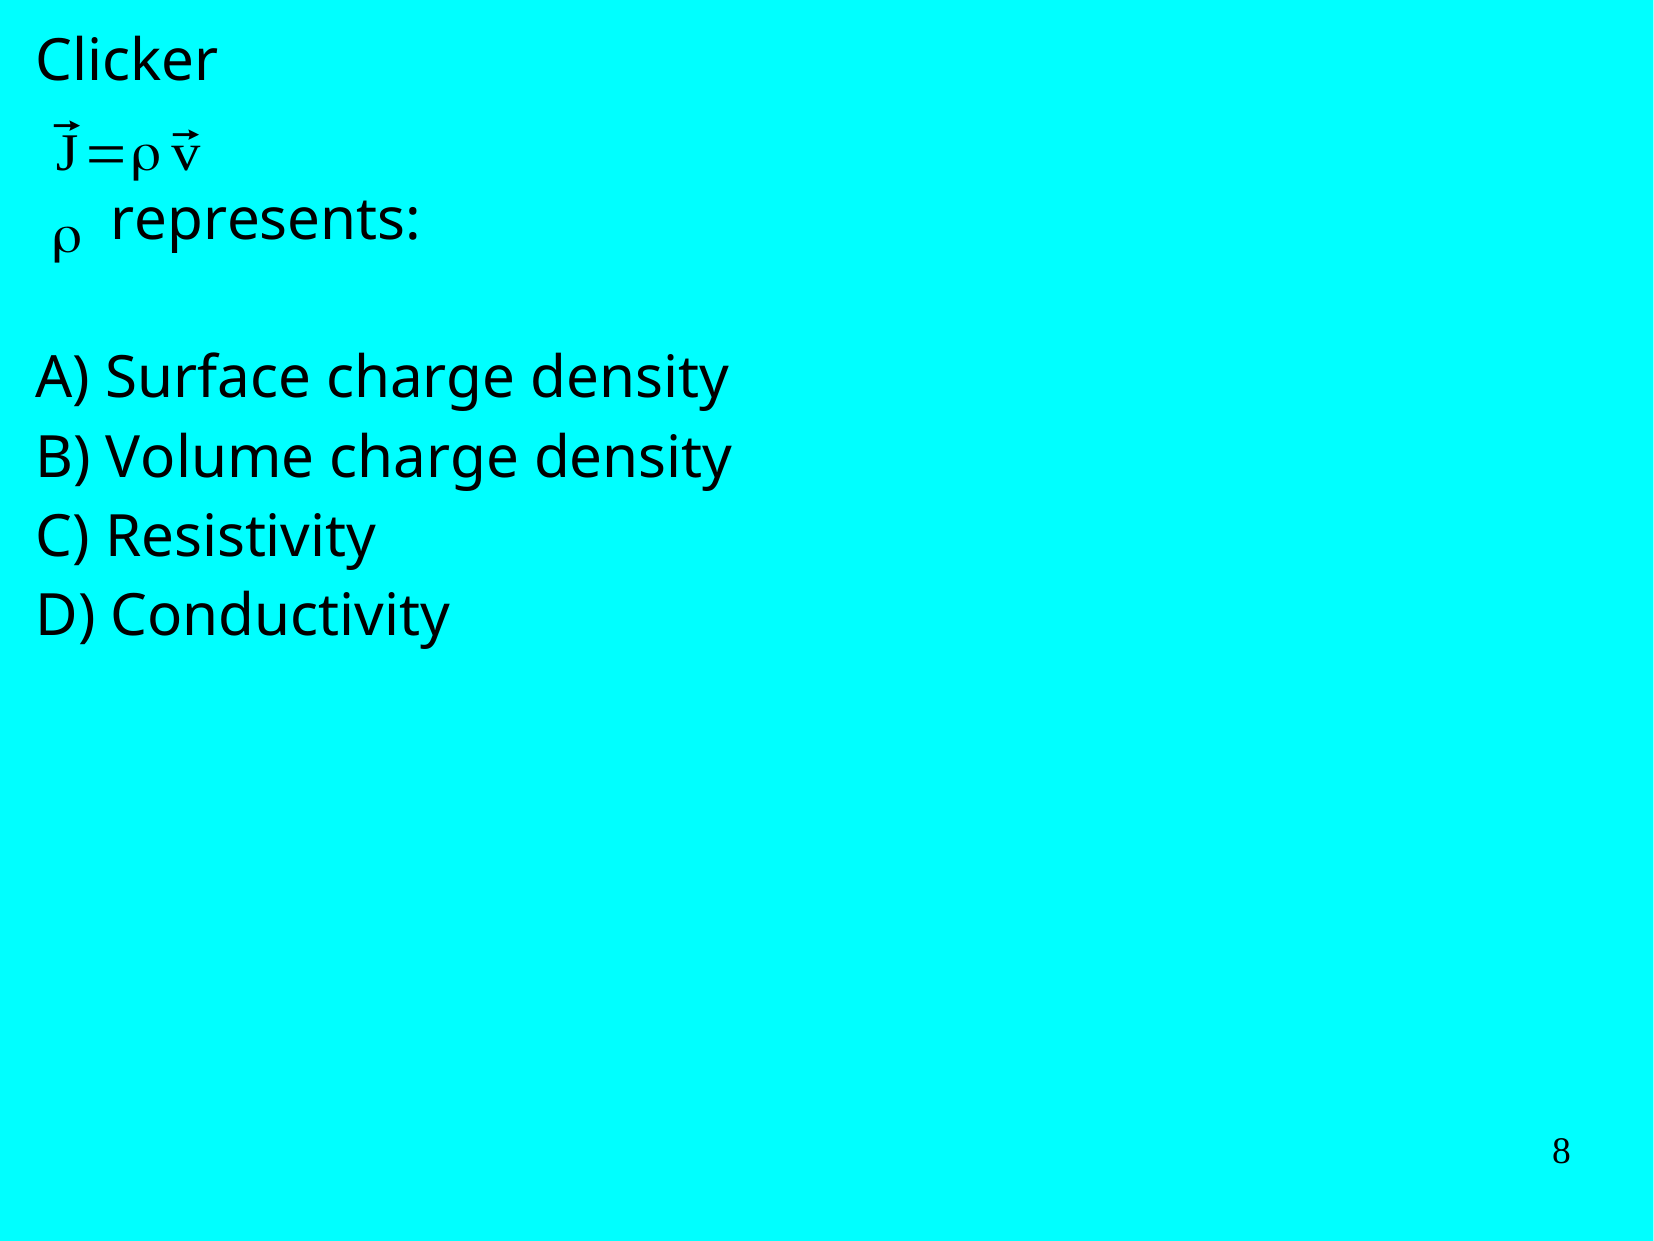

Clicker
	represents:
A) Surface charge density
B) Volume charge density
C) Resistivity
D) Conductivity
8